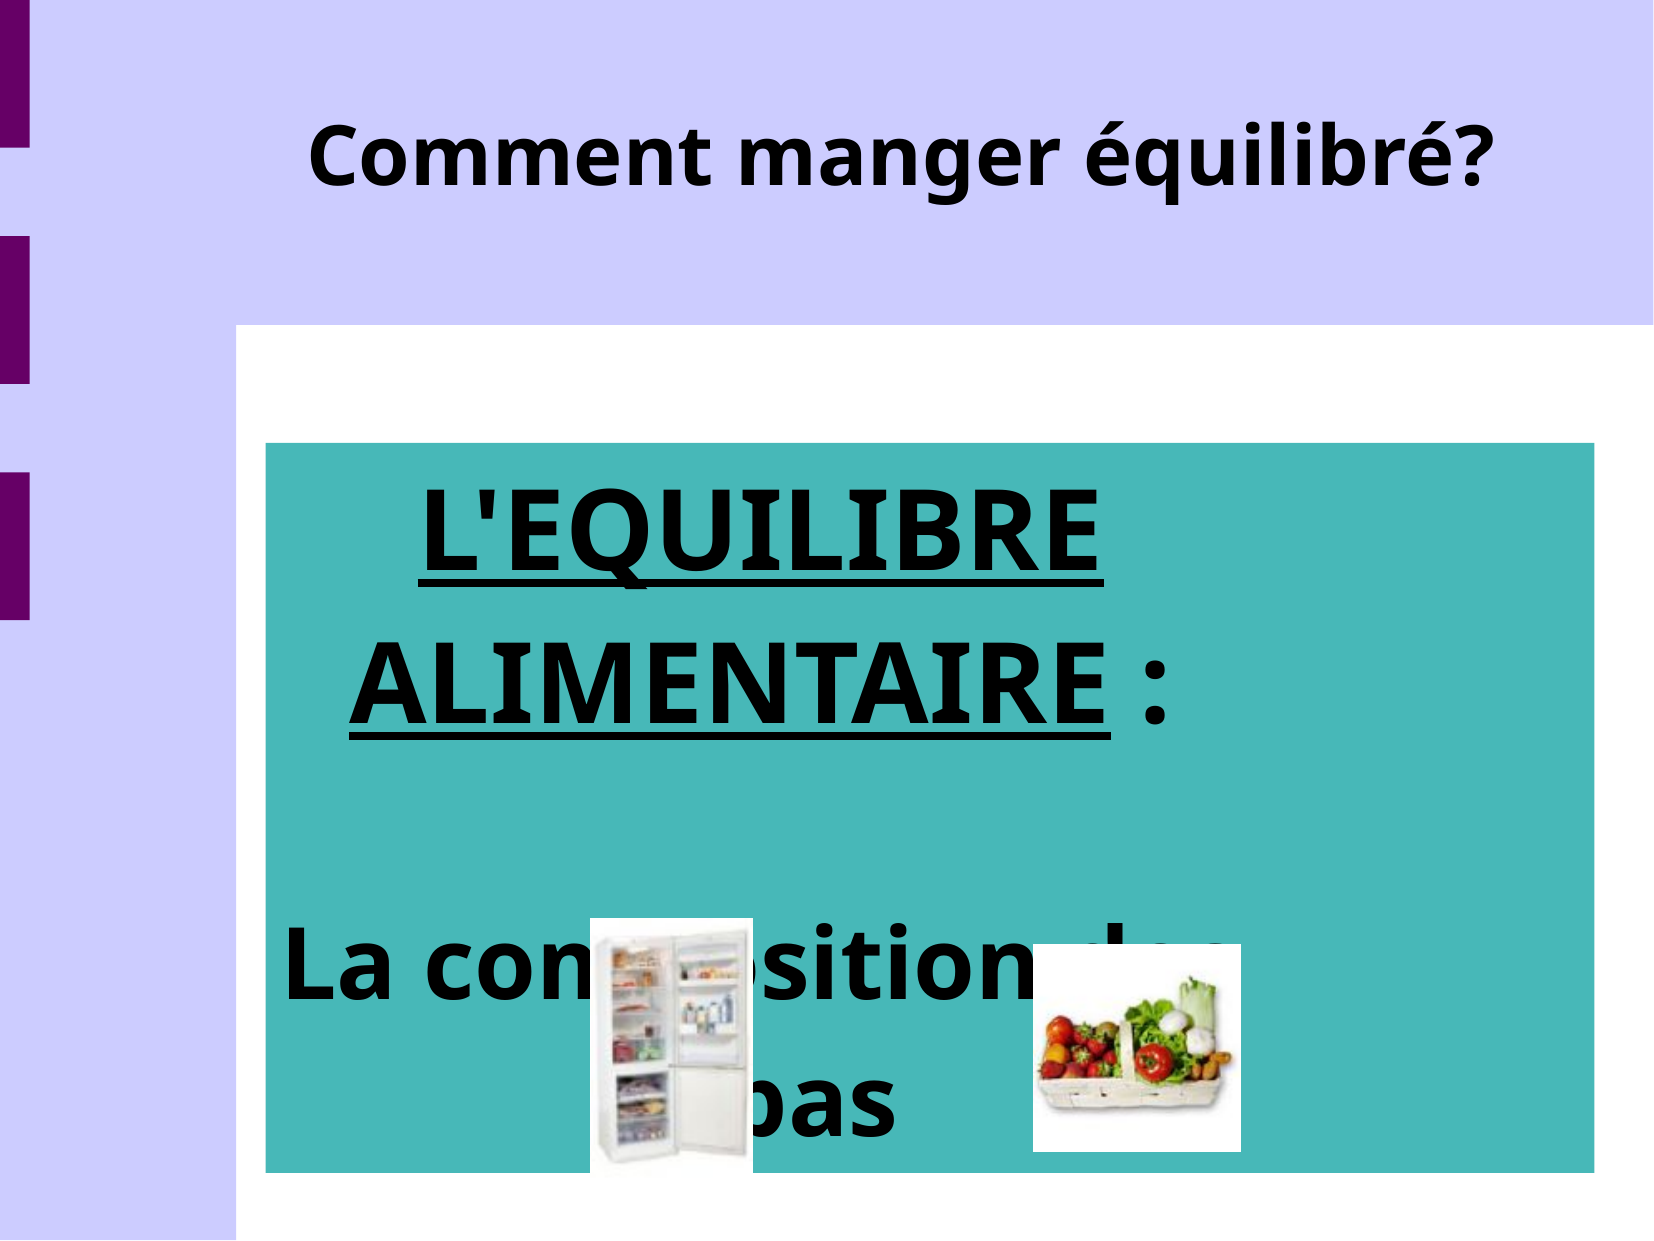

Comment manger équilibré?
L'EQUILIBRE ALIMENTAIRE :
La composition des
repas